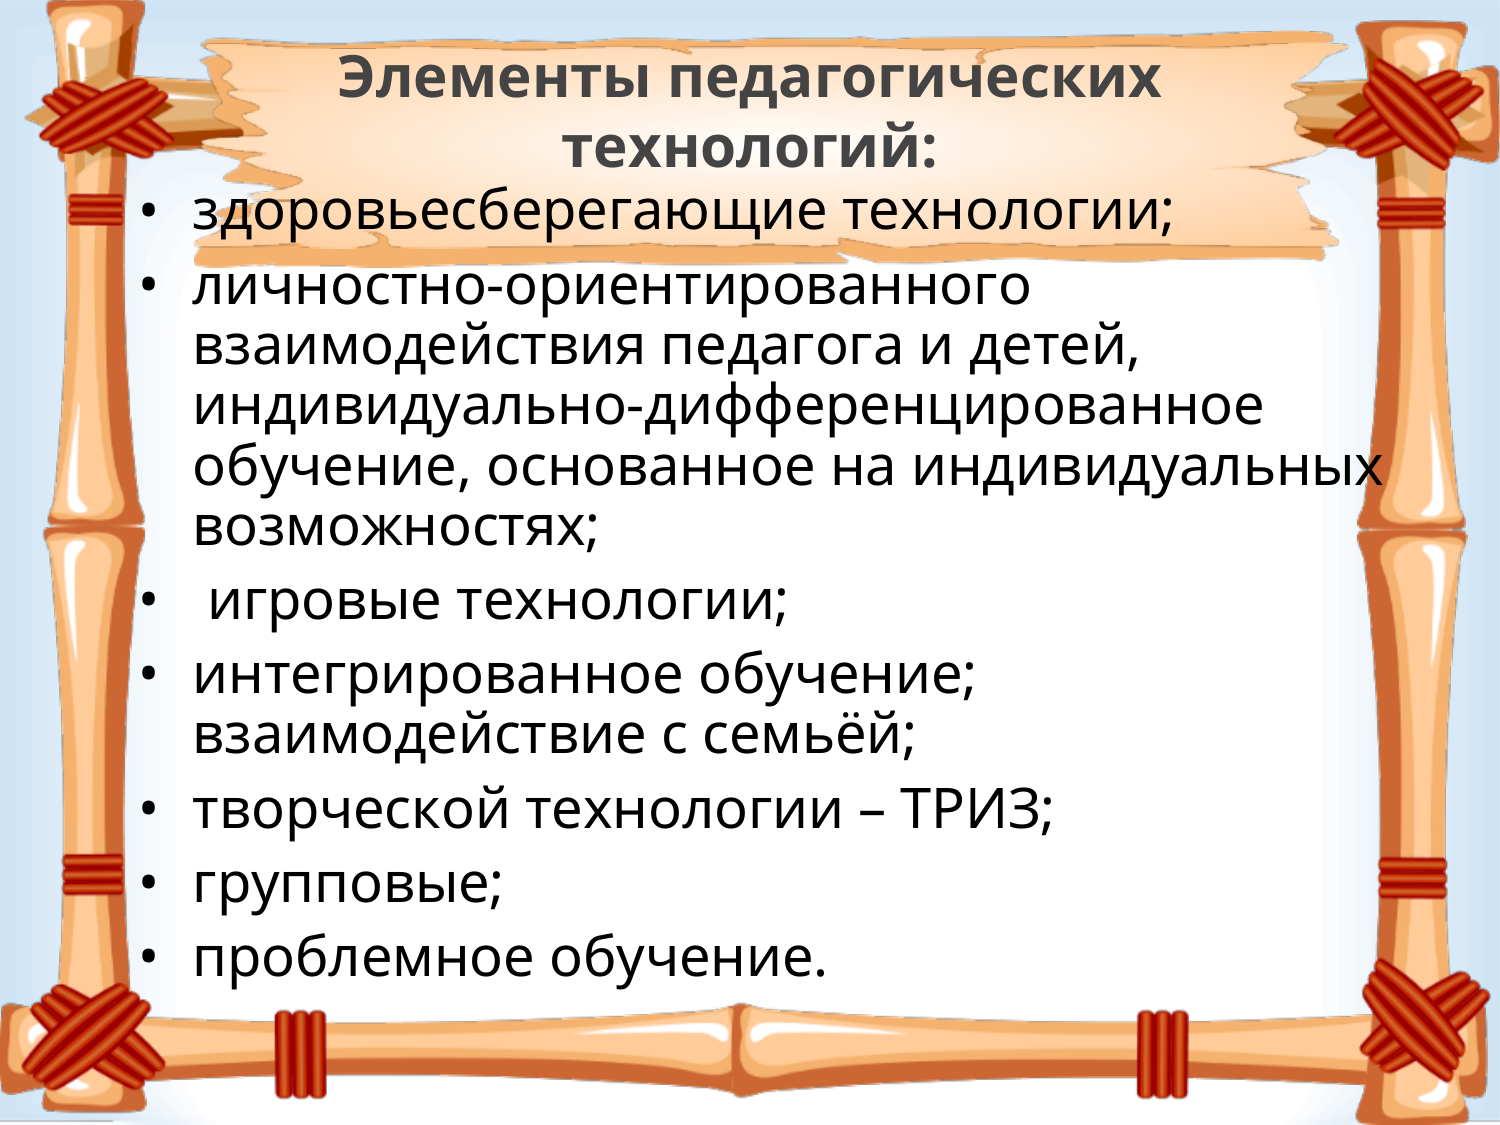

# Элементы педагогических технологий:
здоровьесберегающие технологии;
личностно-ориентированного взаимодействия педагога и детей, индивидуально-дифференцированное обучение, основанное на индивидуальных возможностях;
 игровые технологии;
интегрированное обучение; взаимодействие с семьёй;
творческой технологии – ТРИЗ;
групповые;
проблемное обучение.